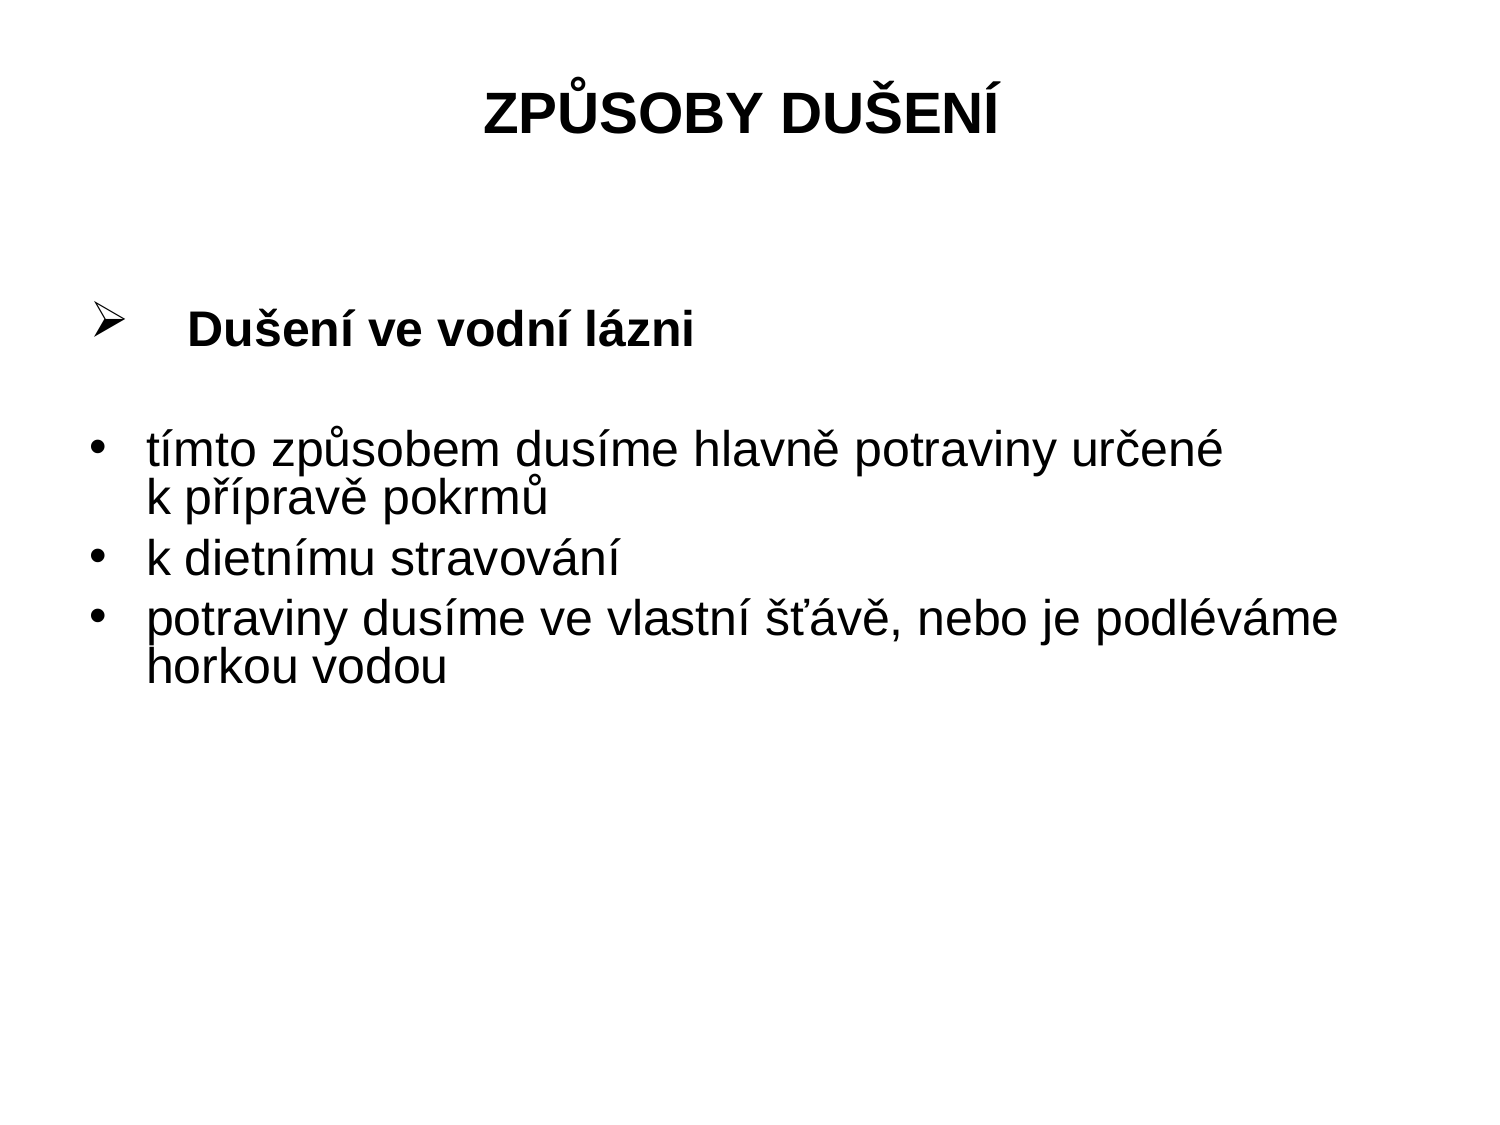

# ZPŮSOBY DUŠENÍ
 Dušení ve vodní lázni
tímto způsobem dusíme hlavně potraviny určené k přípravě pokrmů
k dietnímu stravování
potraviny dusíme ve vlastní šťávě, nebo je podléváme horkou vodou